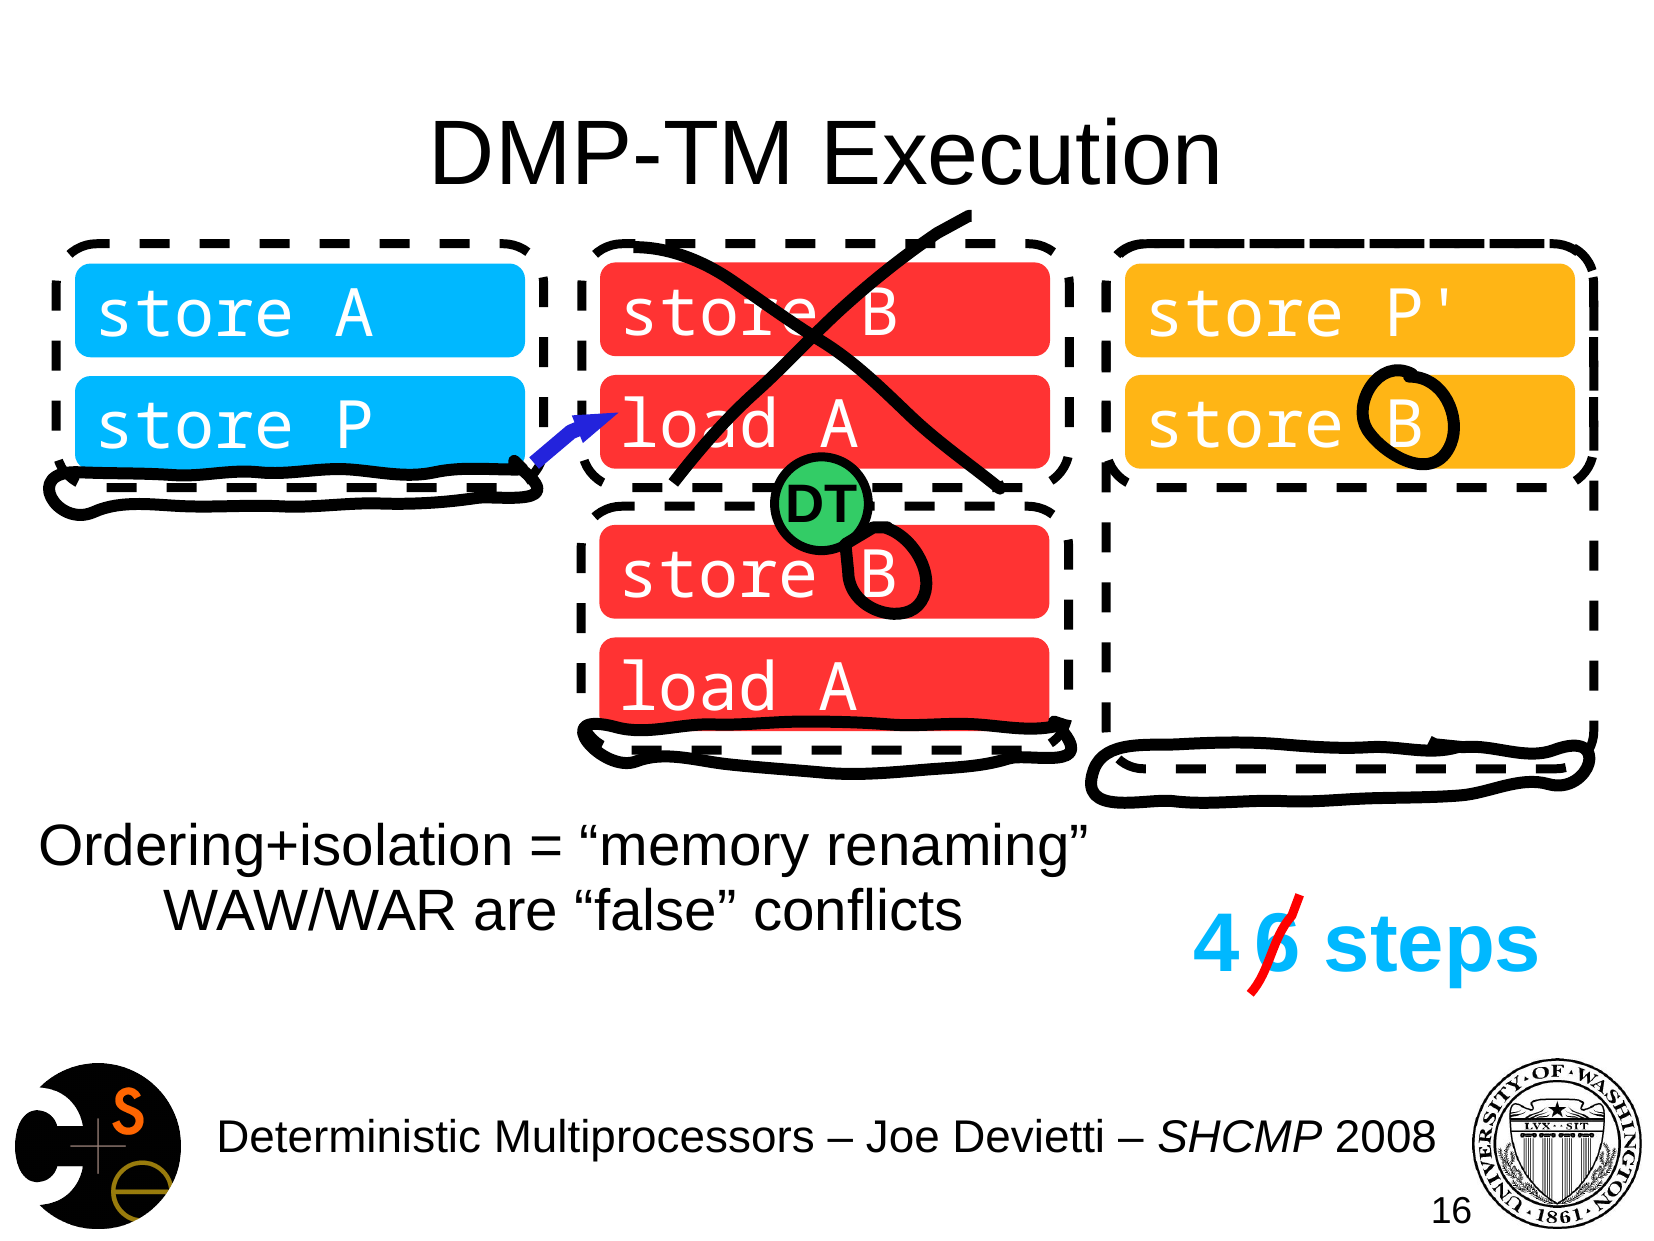

# DMP-TM Execution
store B
store A
store P'
load A
store B
store P
DT
store B
load A
Ordering+isolation = “memory renaming”
WAW/WAR are “false” conflicts
4
6 steps
16